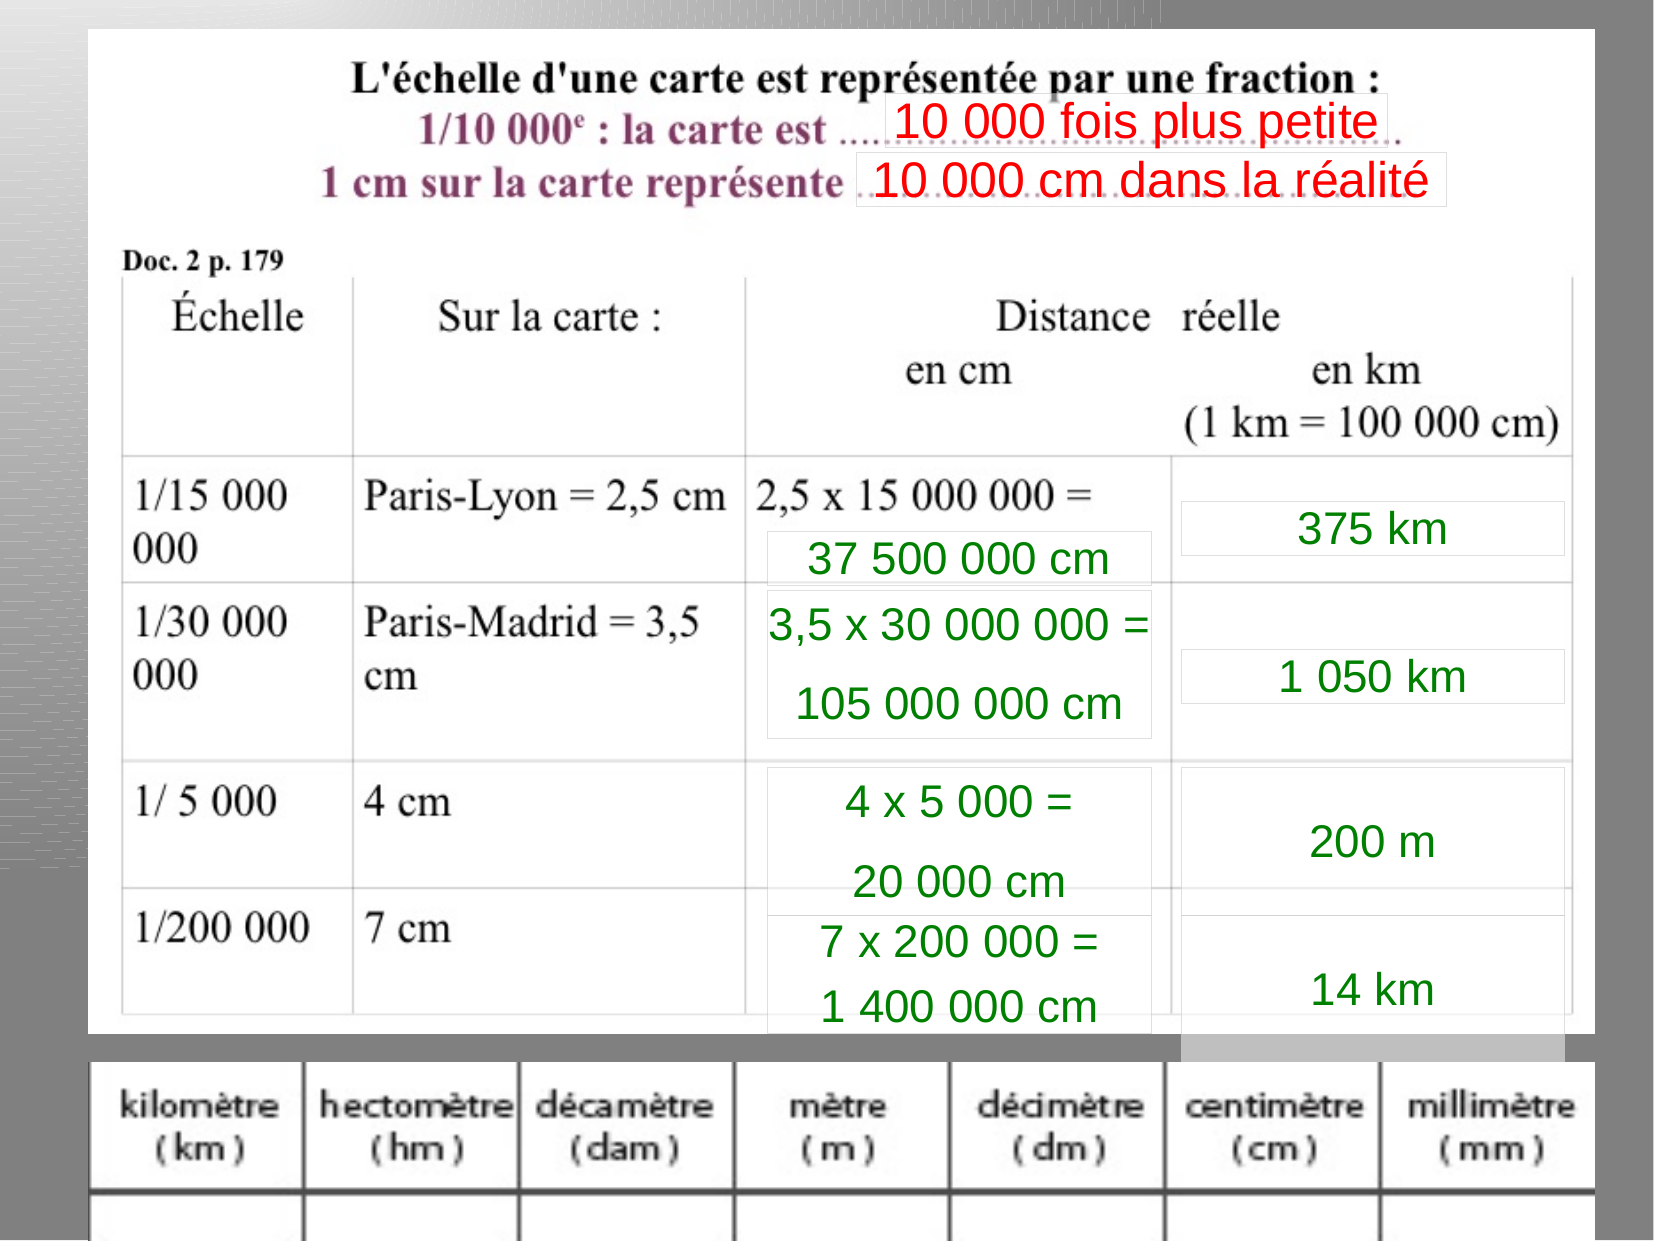

10 000 fois plus petite
10 000 cm dans la réalité
375 km
37 500 000 cm
3,5 x 30 000 000 =
105 000 000 cm
1 050 km
4 x 5 000 =
20 000 cm
200 m
7 x 200 000 =
1 400 000 cm
14 km